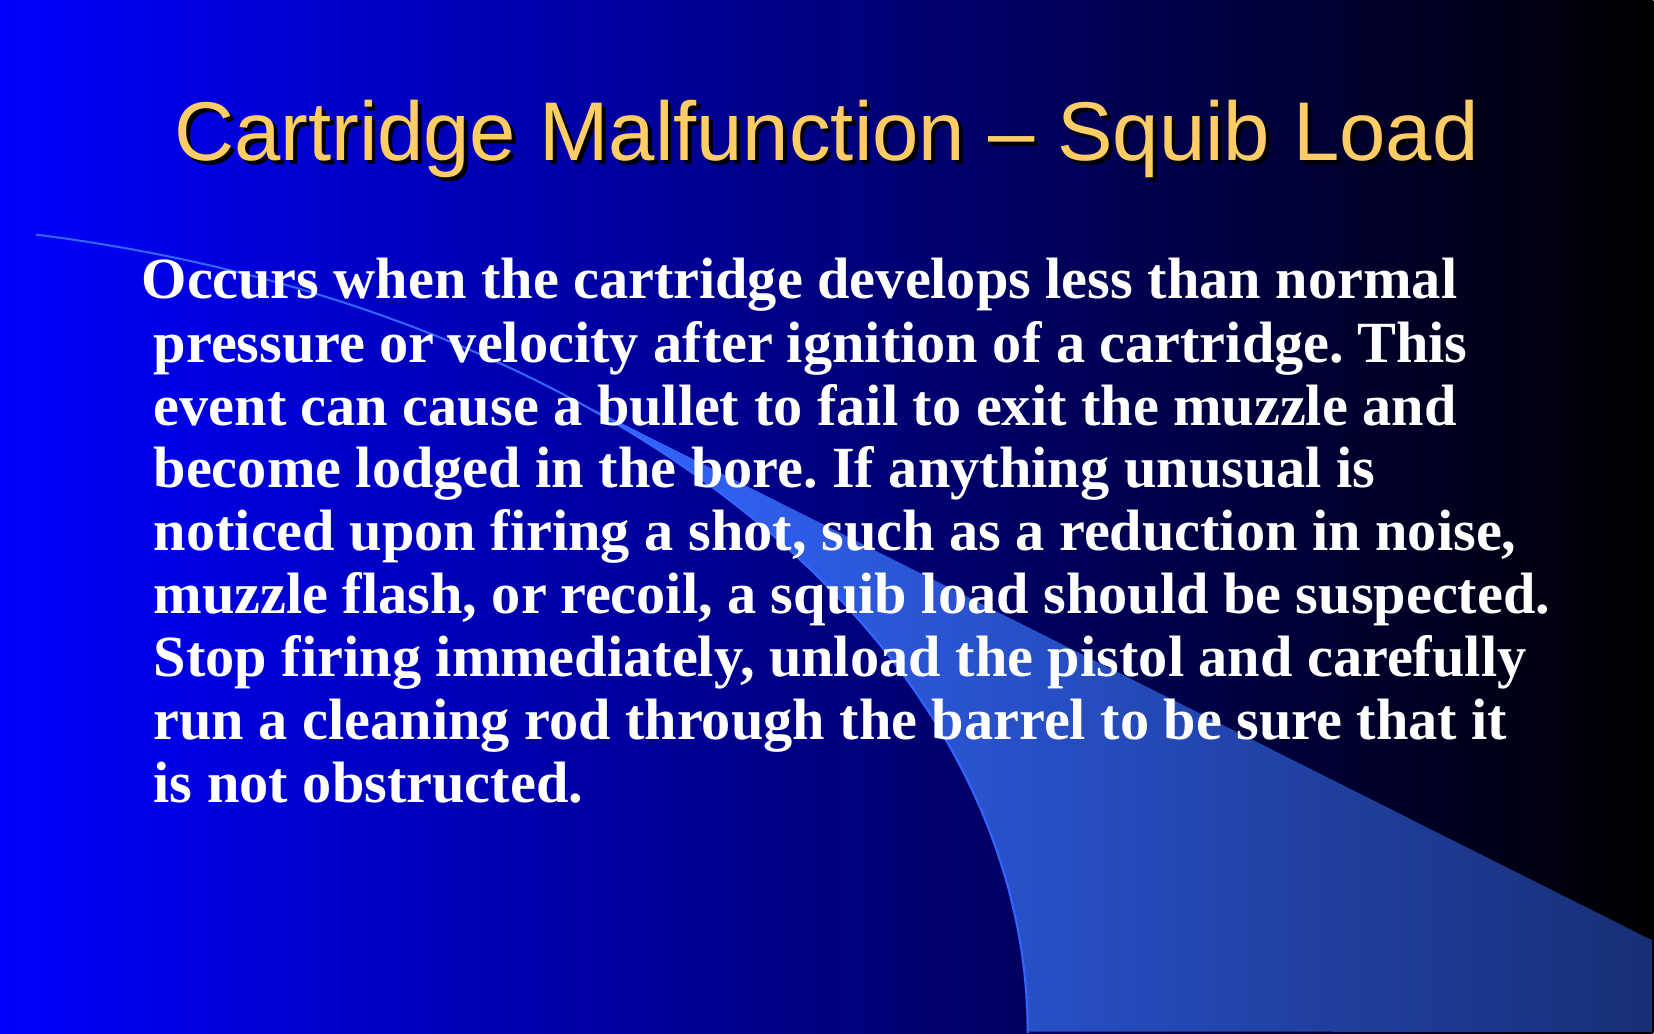

# Cartridge Malfunction – Squib Load
 Occurs when the cartridge develops less than normal pressure or velocity after ignition of a cartridge. This event can cause a bullet to fail to exit the muzzle and become lodged in the bore. If anything unusual is noticed upon firing a shot, such as a reduction in noise, muzzle flash, or recoil, a squib load should be suspected. Stop firing immediately, unload the pistol and carefully run a cleaning rod through the barrel to be sure that it is not obstructed.